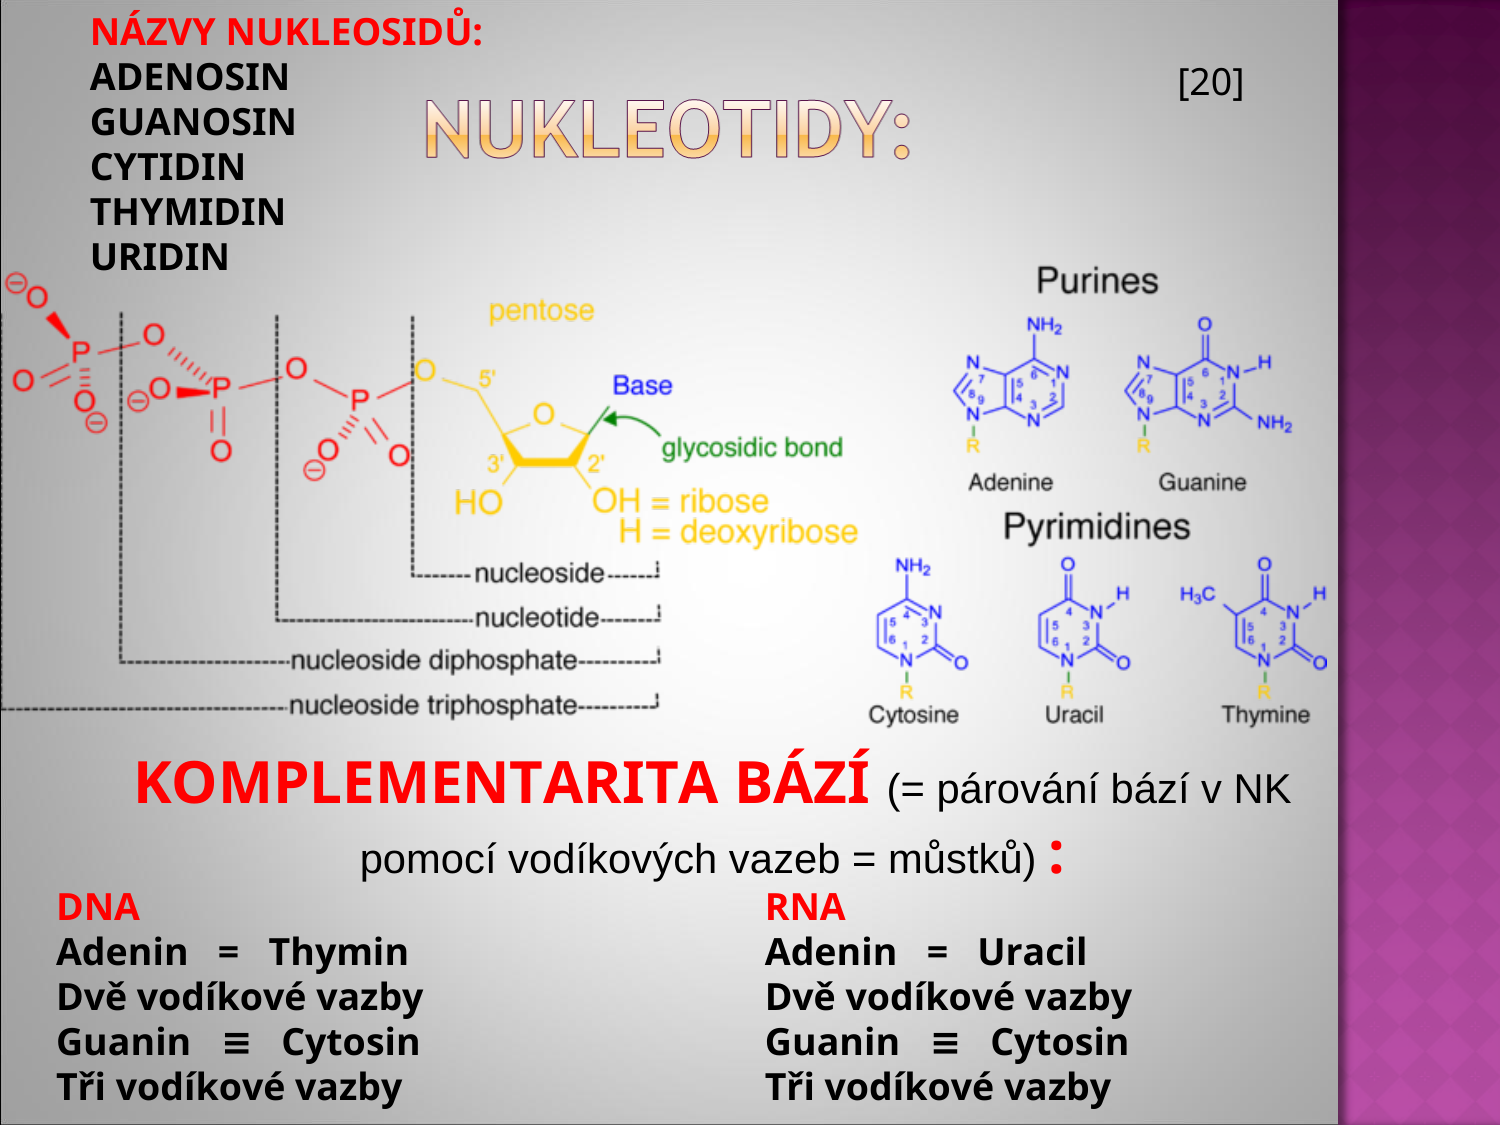

NÁZVY NUKLEOSIDŮ:
ADENOSIN
GUANOSIN
CYTIDIN
THYMIDIN
URIDIN
[20]
KOMPLEMENTARITA BÁZÍ (= párování bází v NK pomocí vodíkových vazeb = můstků) :
DNA
Adenin = Thymin
Dvě vodíkové vazby
Guanin ≡ Cytosin
Tři vodíkové vazby
RNA
Adenin = Uracil
Dvě vodíkové vazby
Guanin ≡ Cytosin
Tři vodíkové vazby